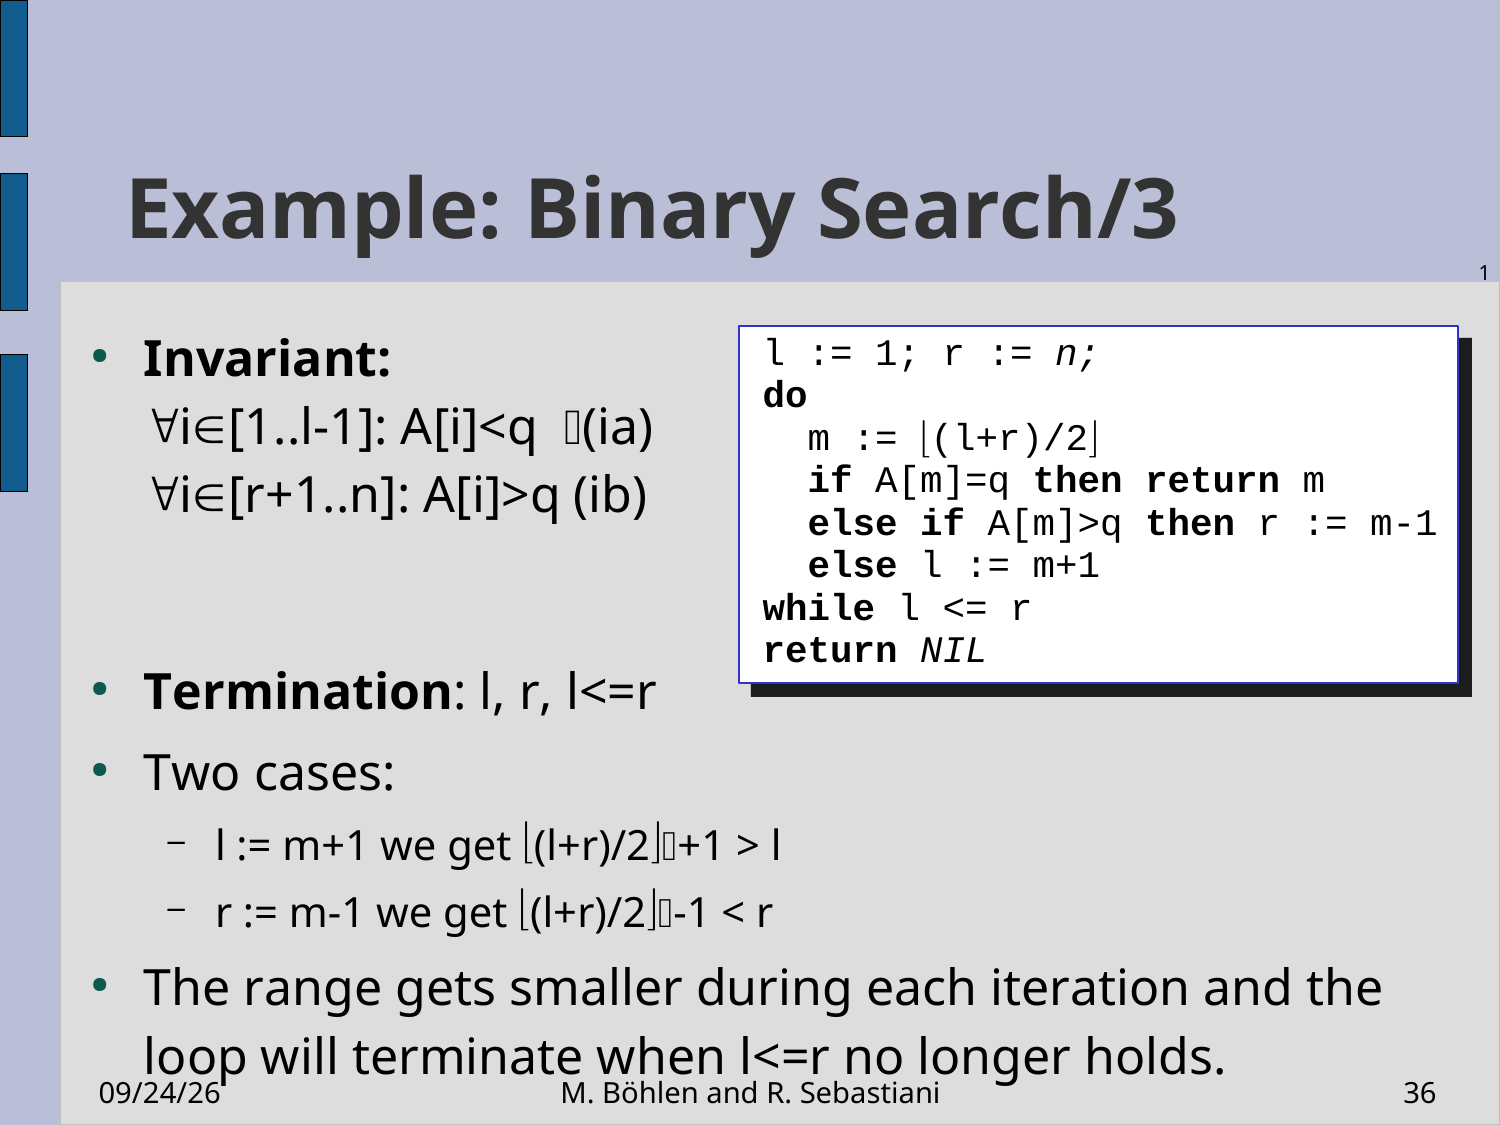

# Example: Binary Search/3
1
Invariant:
i[1..l-1]: A[i]<q (ia)
i[r+1..n]: A[i]>q (ib)
Termination: l, r, l<=r
Two cases:
l := m+1 we get (l+r)/2+1 > l
r := m-1 we get (l+r)/2-1 < r
The range gets smaller during each iteration and the loop will terminate when l<=r no longer holds.
l := 1; r := n;
do
 m := ⌊(l+r)/2⌋
 if A[m]=q then return m
 else if A[m]>q then r := m-1
 else l := m+1
while l <= r
return NIL
M. Böhlen and R. Sebastiani
36